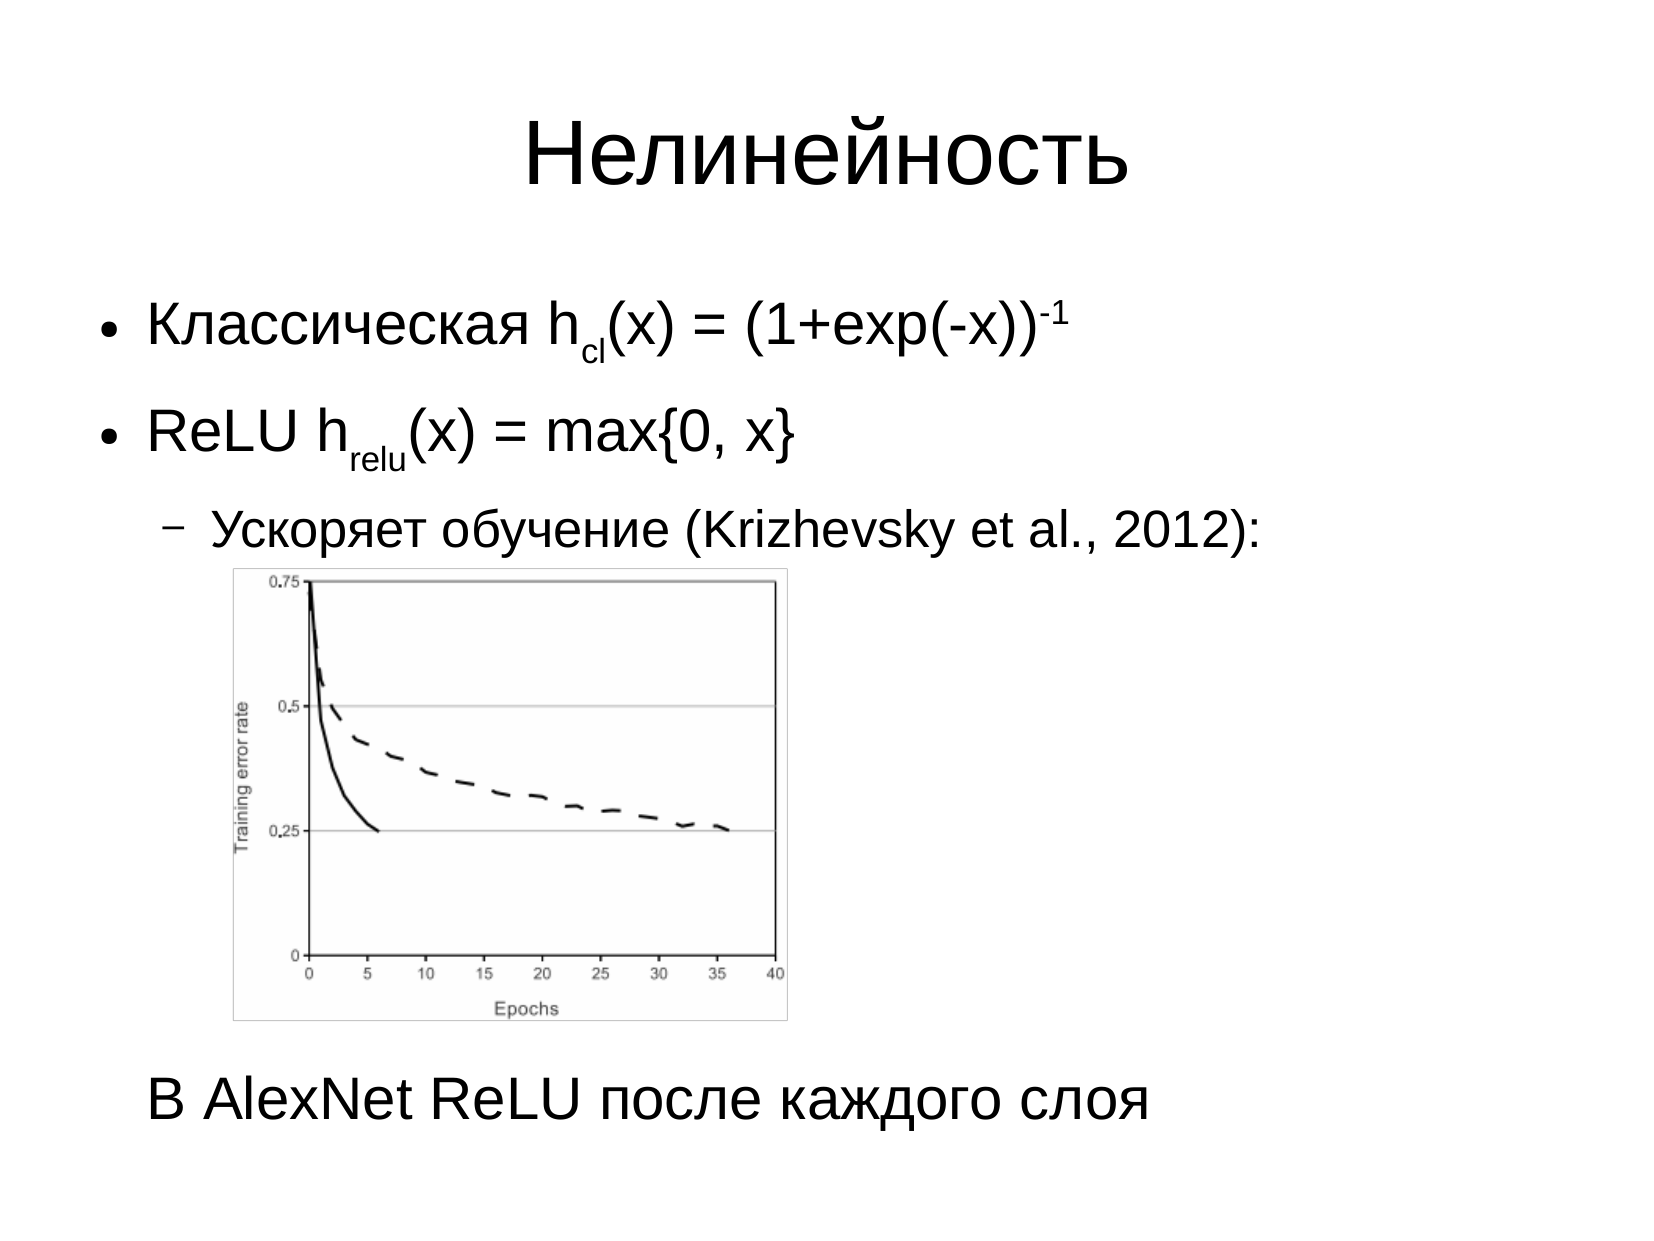

# Нелинейность
Классическая hcl(x) = (1+exp(-x))-1
ReLU hrelu(x) = max{0, x}
Ускоряет обучение (Krizhevsky et al., 2012):
В AlexNet ReLU после каждого слоя